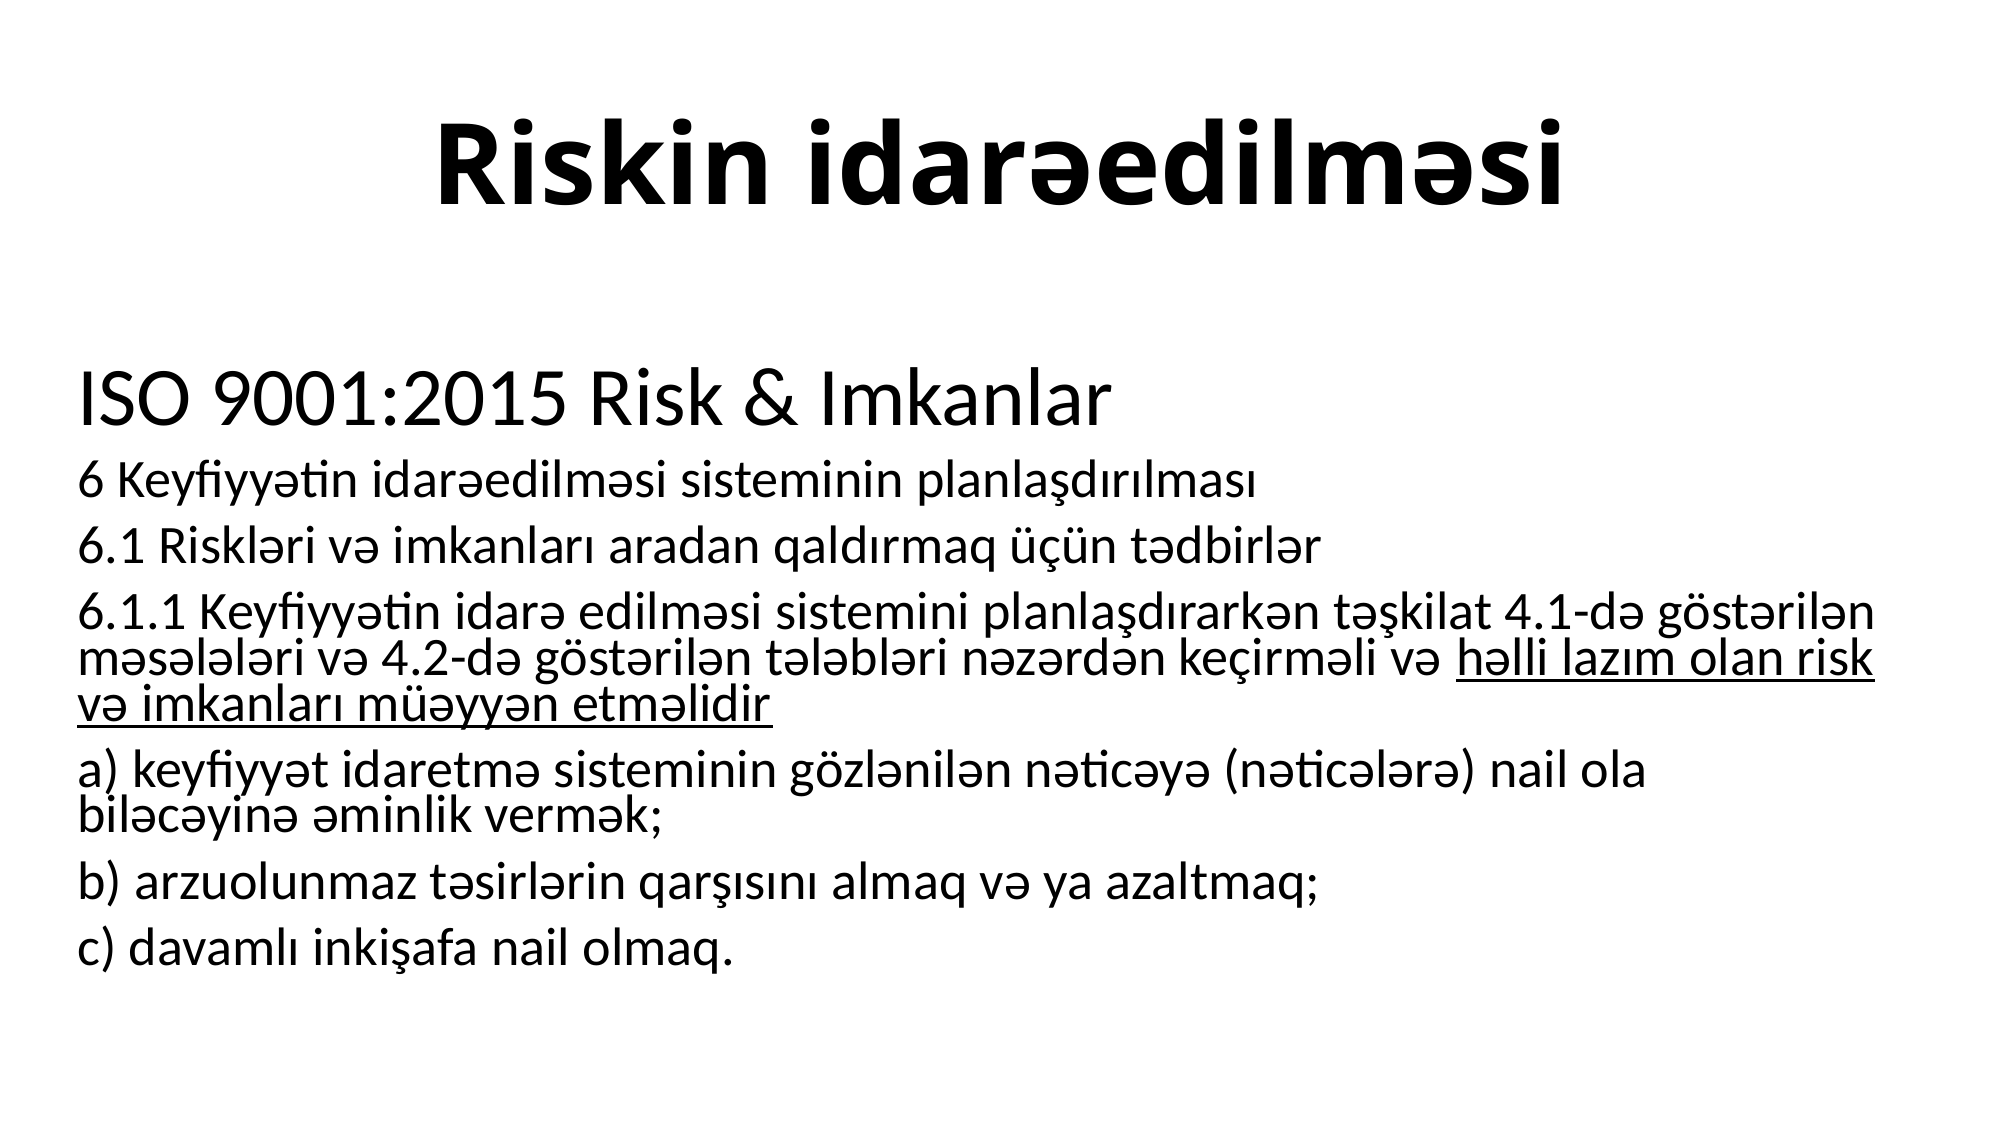

# Riskin idarəedilməsi
ISO 9001:2015 Risk & Imkanlar
6 Keyfiyyətin idarəedilməsi sisteminin planlaşdırılması
6.1 Riskləri və imkanları aradan qaldırmaq üçün tədbirlər
6.1.1 Keyfiyyətin idarə edilməsi sistemini planlaşdırarkən təşkilat 4.1-də göstərilən məsələləri və 4.2-də göstərilən tələbləri nəzərdən keçirməli və həlli lazım olan risk və imkanları müəyyən etməlidir
a) keyfiyyət idaretmə sisteminin gözlənilən nəticəyə (nəticələrə) nail ola biləcəyinə əminlik vermək;
b) arzuolunmaz təsirlərin qarşısını almaq və ya azaltmaq;
c) davamlı inkişafa nail olmaq.